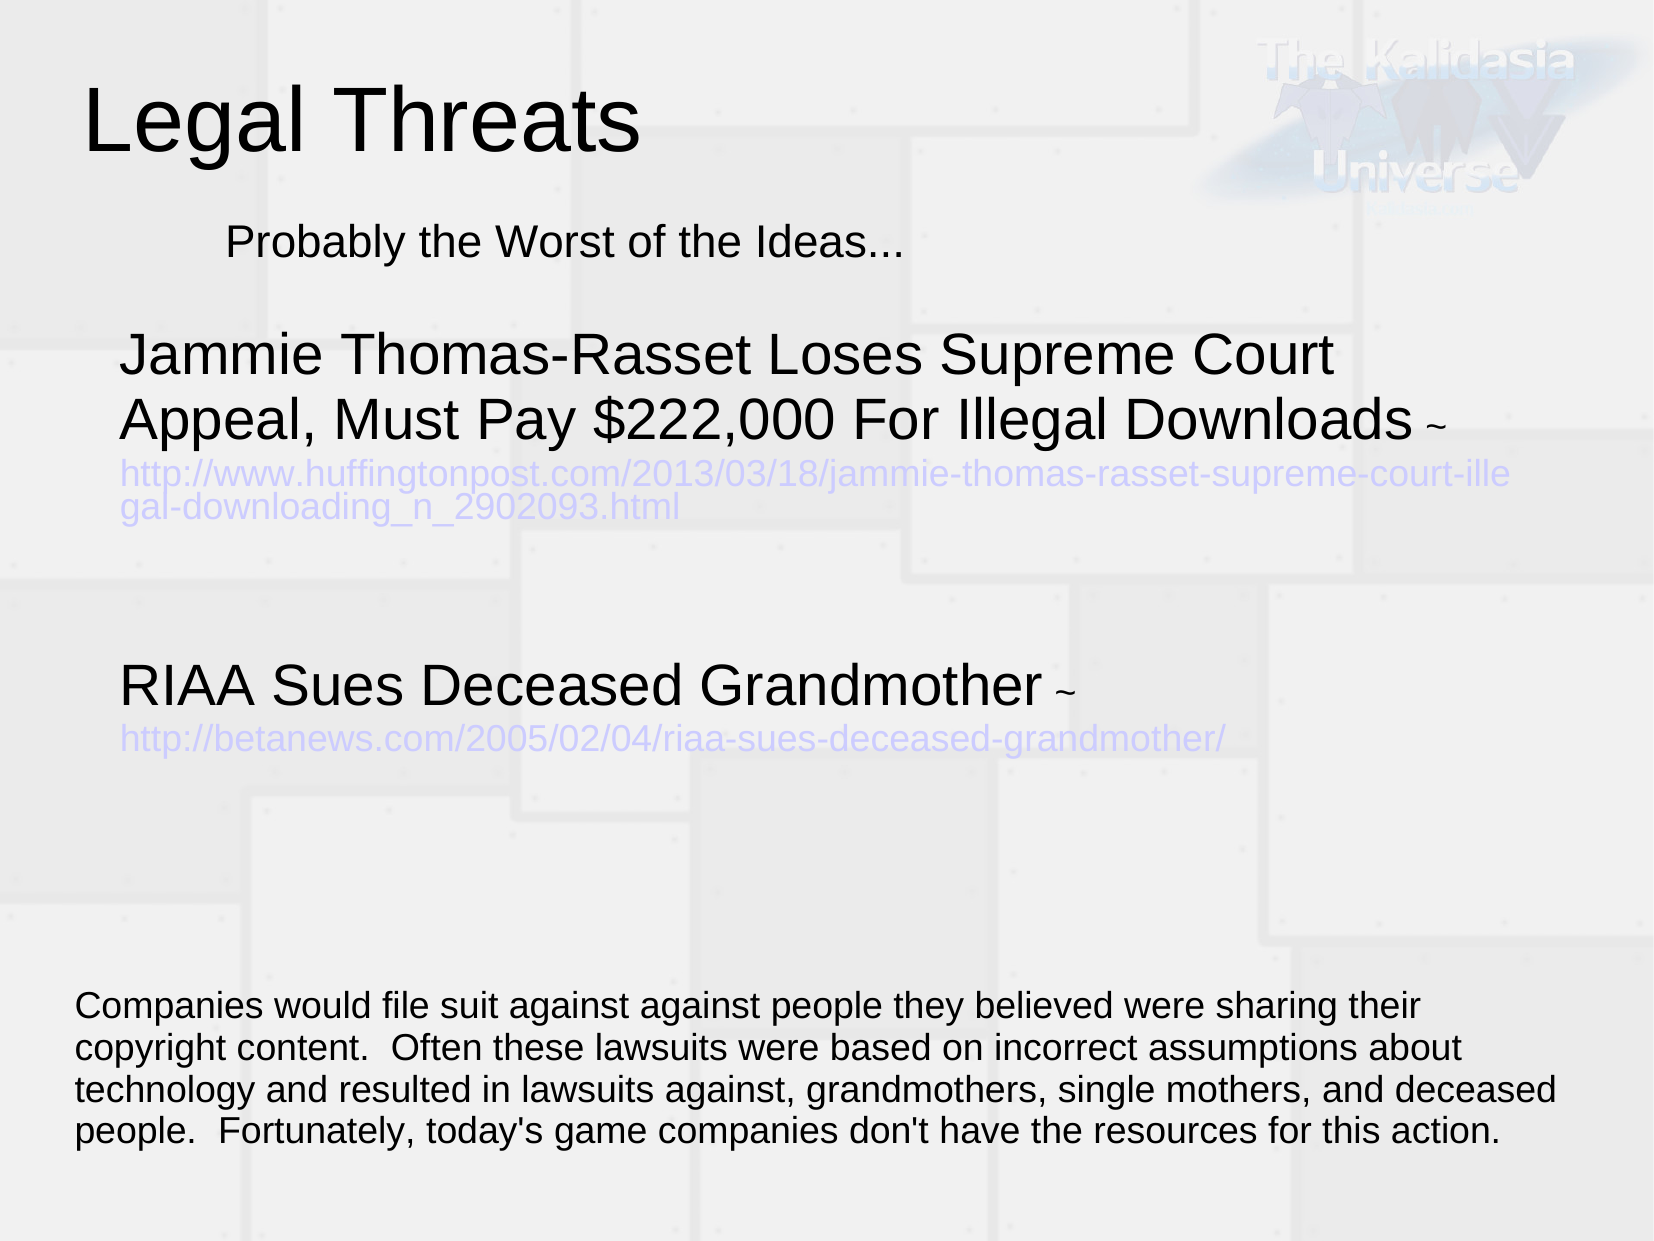

# Legal Threats
Probably the Worst of the Ideas...
Jammie Thomas-Rasset Loses Supreme Court Appeal, Must Pay $222,000 For Illegal Downloads ~ http://www.huffingtonpost.com/2013/03/18/jammie-thomas-rasset-supreme-court-illegal-downloading_n_2902093.html
RIAA Sues Deceased Grandmother ~ http://betanews.com/2005/02/04/riaa-sues-deceased-grandmother/
Companies would file suit against against people they believed were sharing their copyright content. Often these lawsuits were based on incorrect assumptions about technology and resulted in lawsuits against, grandmothers, single mothers, and deceased people. Fortunately, today's game companies don't have the resources for this action.